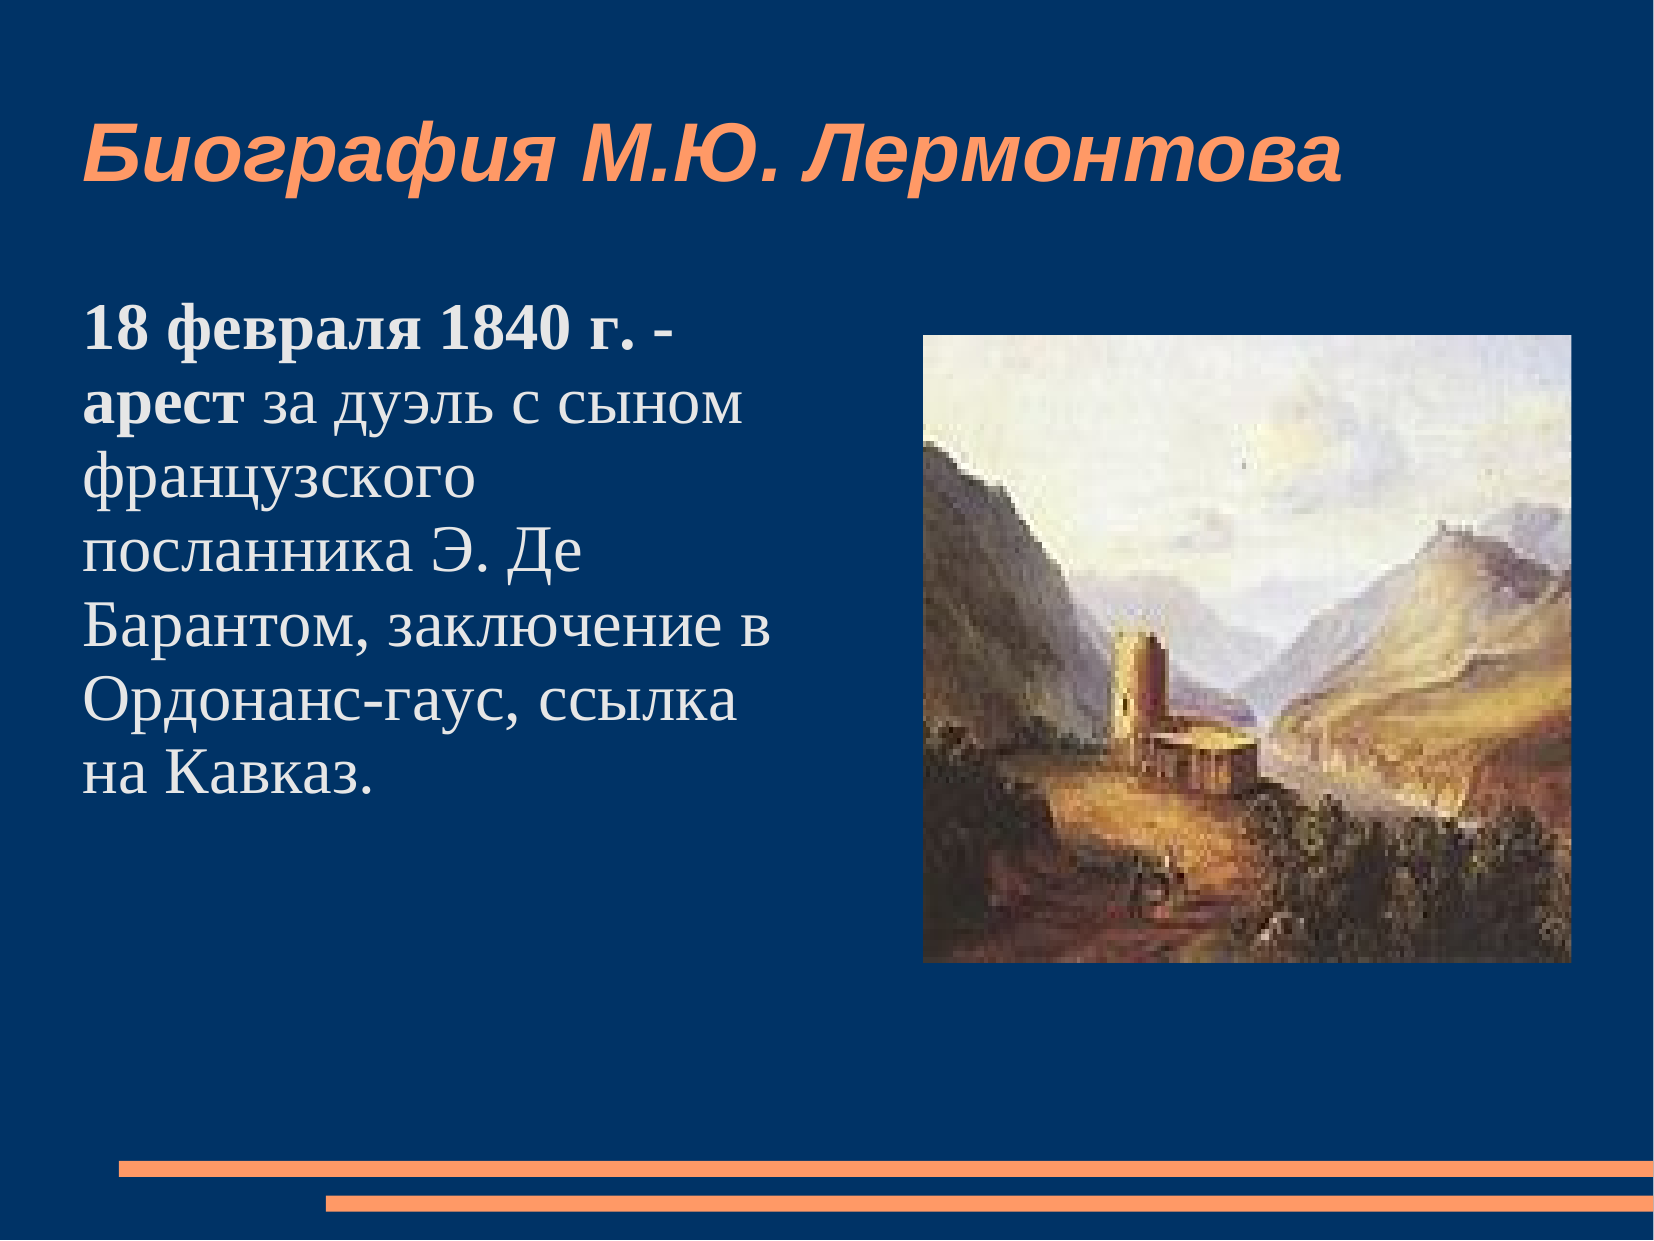

# Биография М.Ю. Лермонтова
18 февраля 1840 г. - арест за дуэль с сыном французского посланника Э. Де Барантом, заключение в Ордонанс-гаус, ссылка на Кавказ.